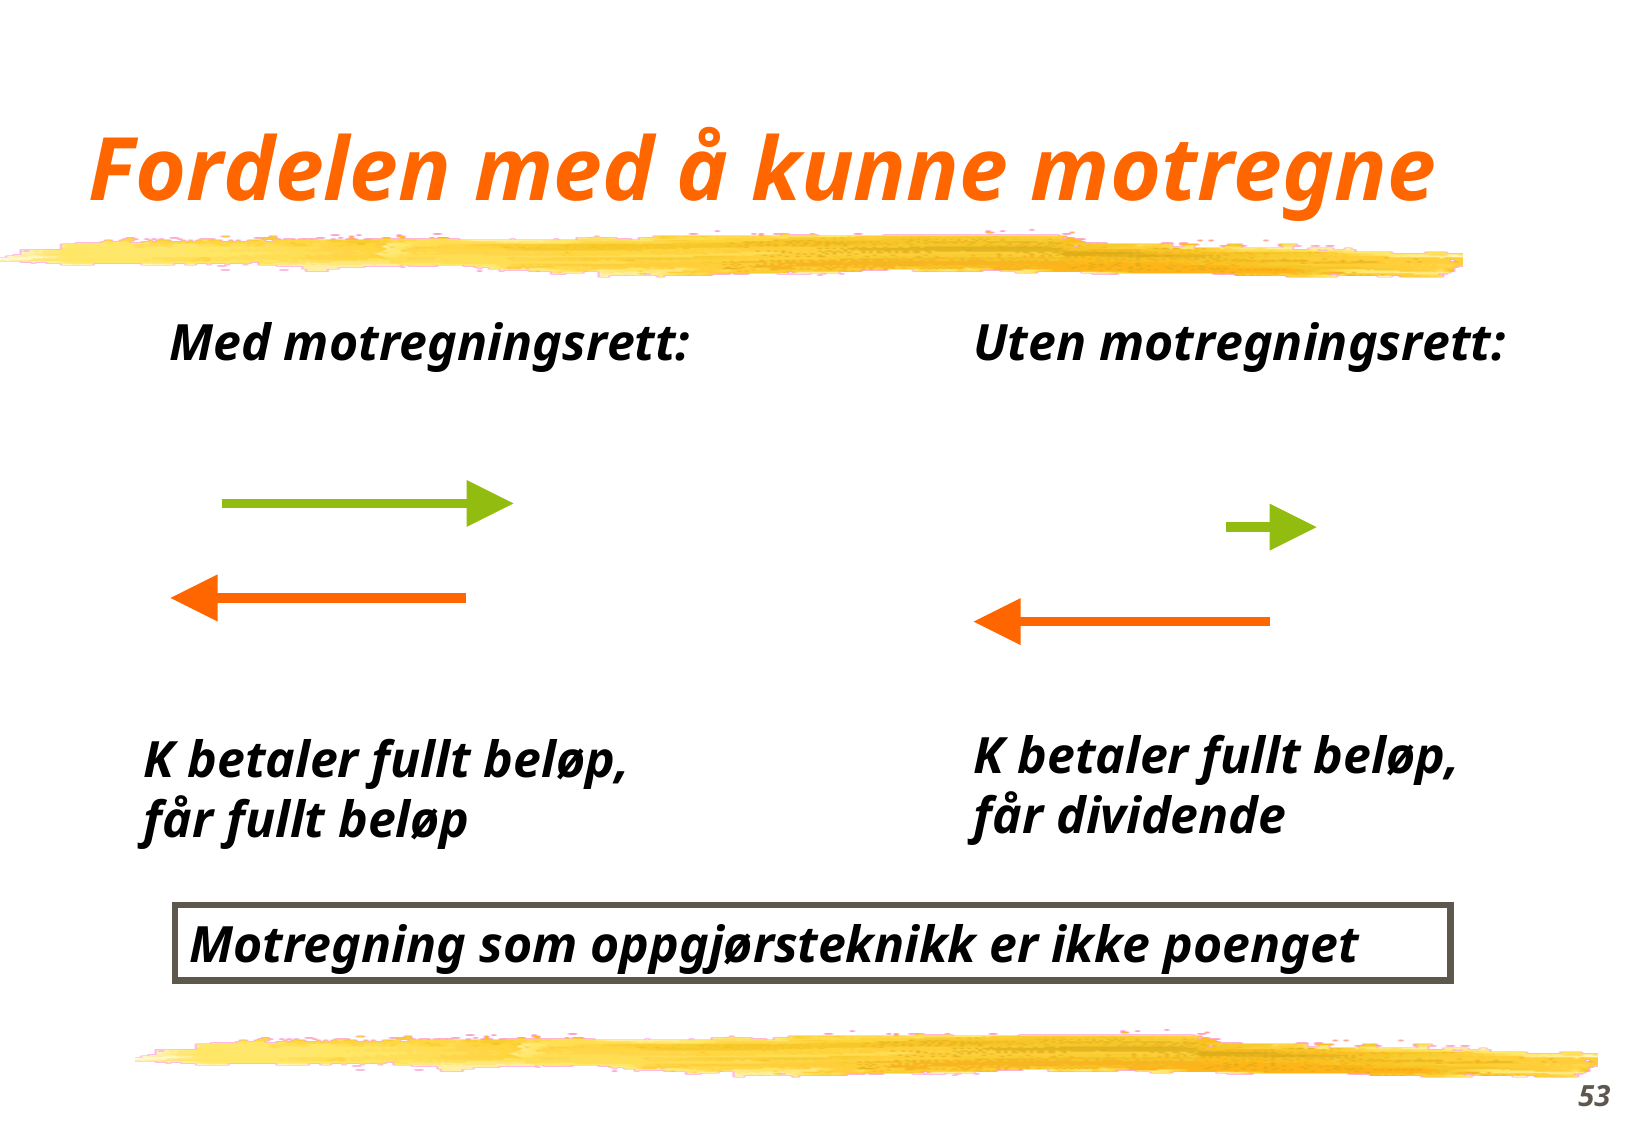

Fordelen med å kunne motregne
Med motregningsrett:
Uten motregningsrett:
#
K betaler fullt beløp,
får dividende
K betaler fullt beløp,
får fullt beløp
Motregning som oppgjørsteknikk er ikke poenget